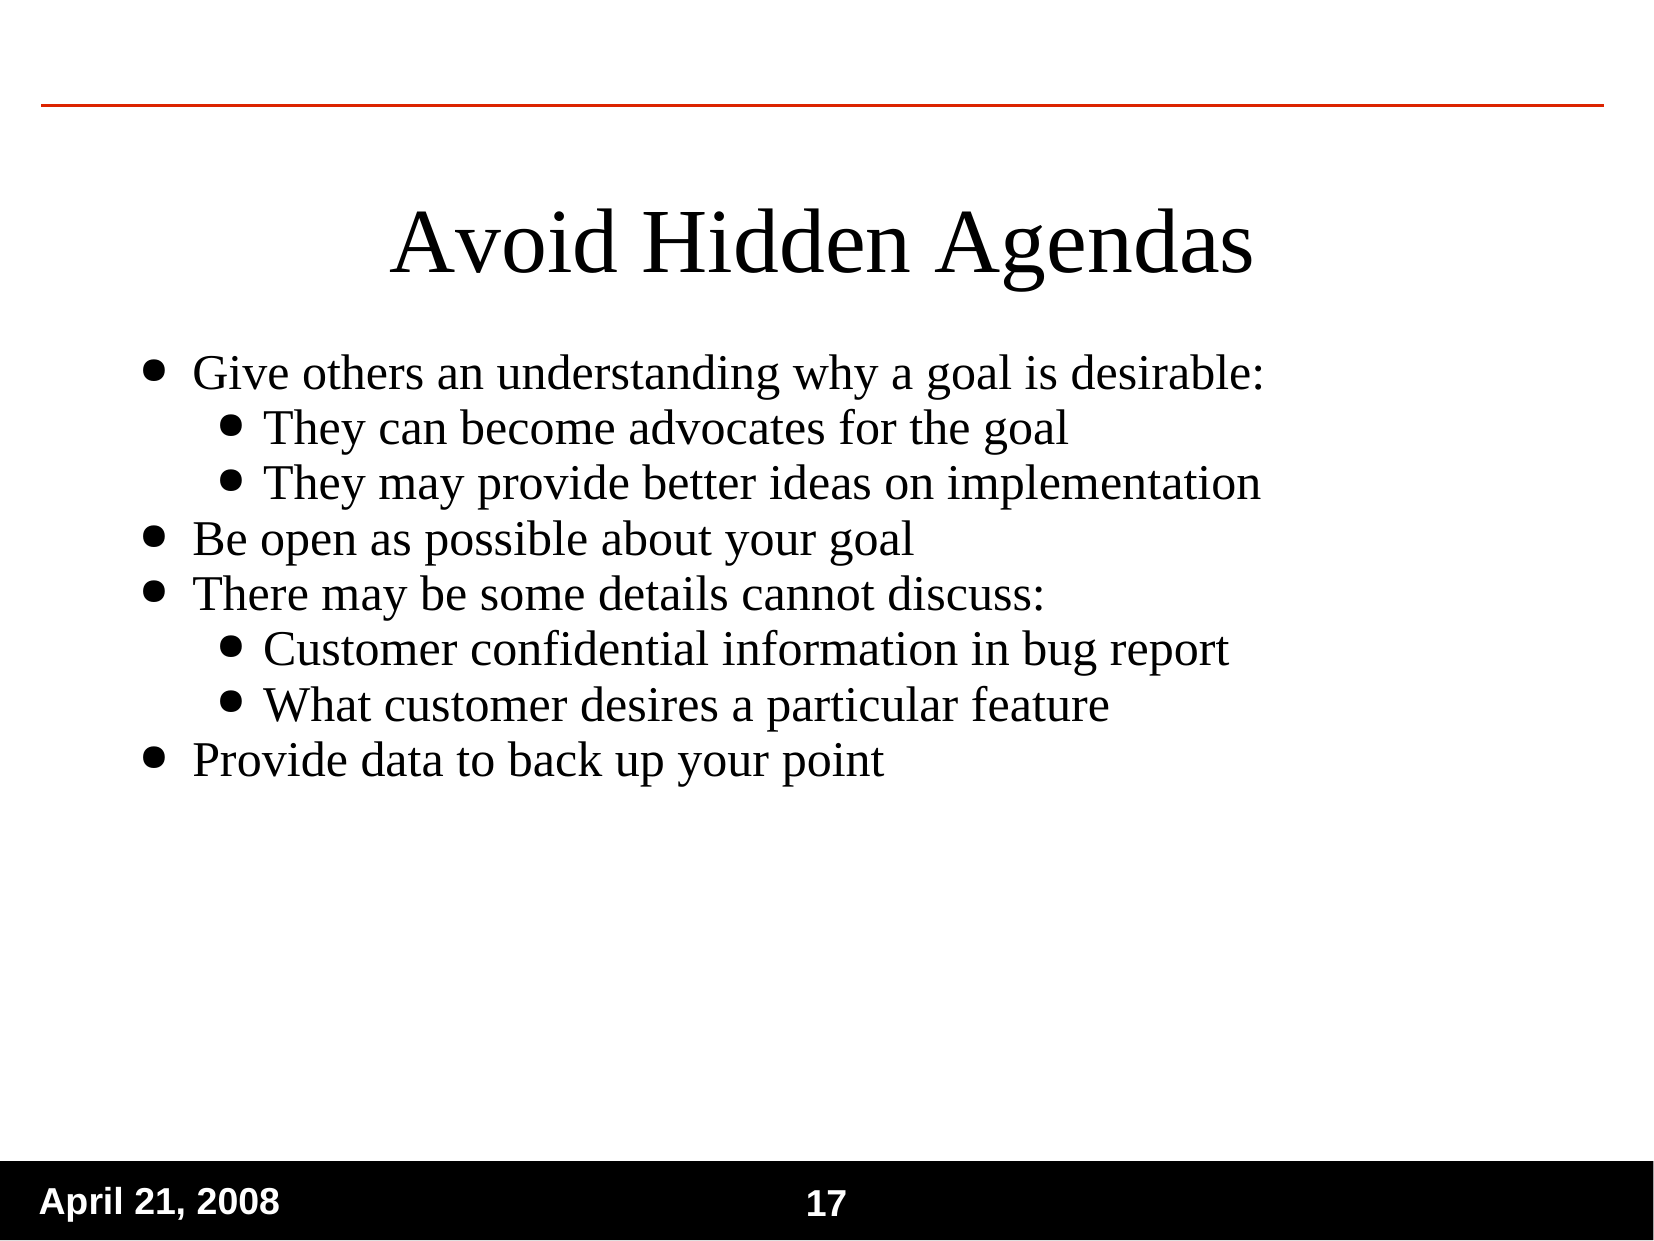

# Avoid Hidden Agendas
Give others an understanding why a goal is desirable:
They can become advocates for the goal
They may provide better ideas on implementation
Be open as possible about your goal
There may be some details cannot discuss:
Customer confidential information in bug report
What customer desires a particular feature
Provide data to back up your point